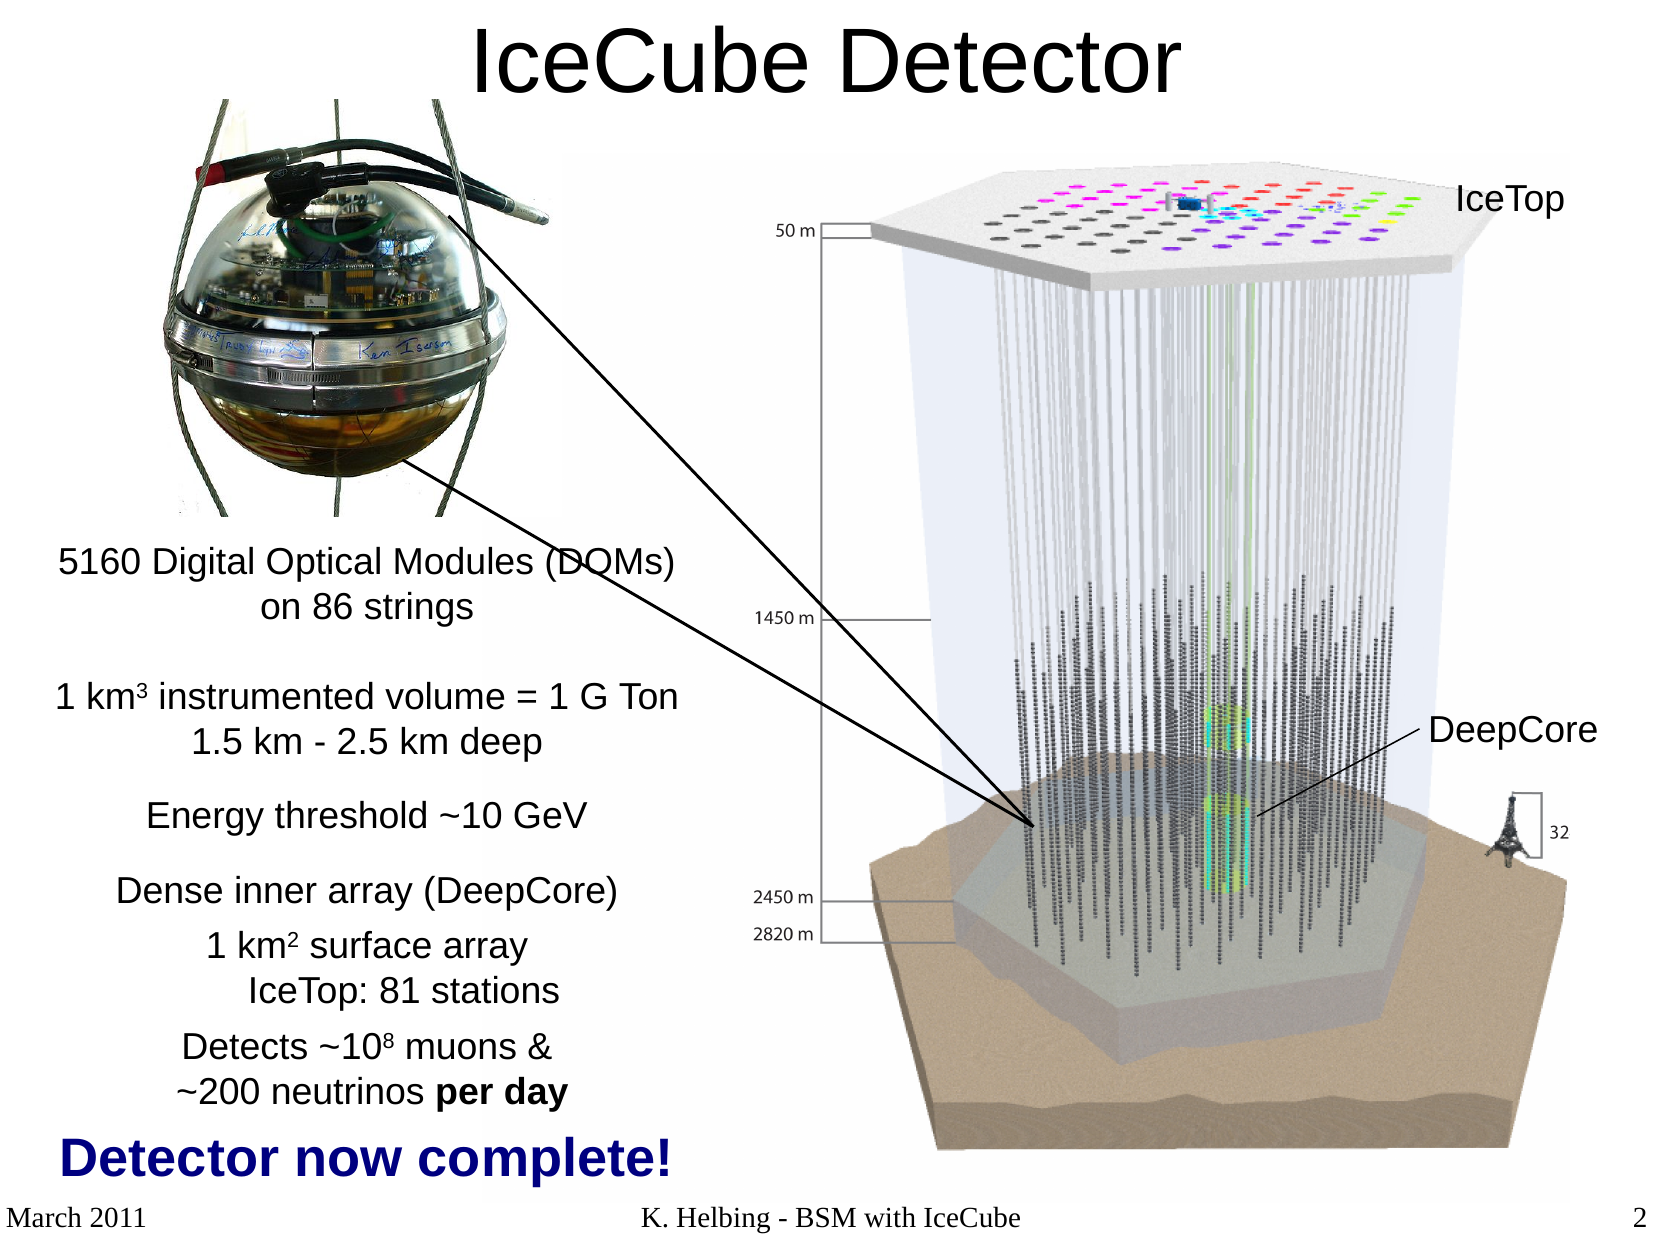

# IceCube Detector
IceTop
5160 Digital Optical Modules (DOMs) on 86 strings
1 km3 instrumented volume = 1 G Ton
1.5 km - 2.5 km deep
Energy threshold ~10 GeV
Dense inner array (DeepCore)
1 km2 surface array
	IceTop: 81 stations
Detects ~108 muons &
 ~200 neutrinos per day
Detector now complete!
DeepCore
5320 Digital Optical Modules (DOM)
March 2011
K. Helbing - BSM with IceCube
2